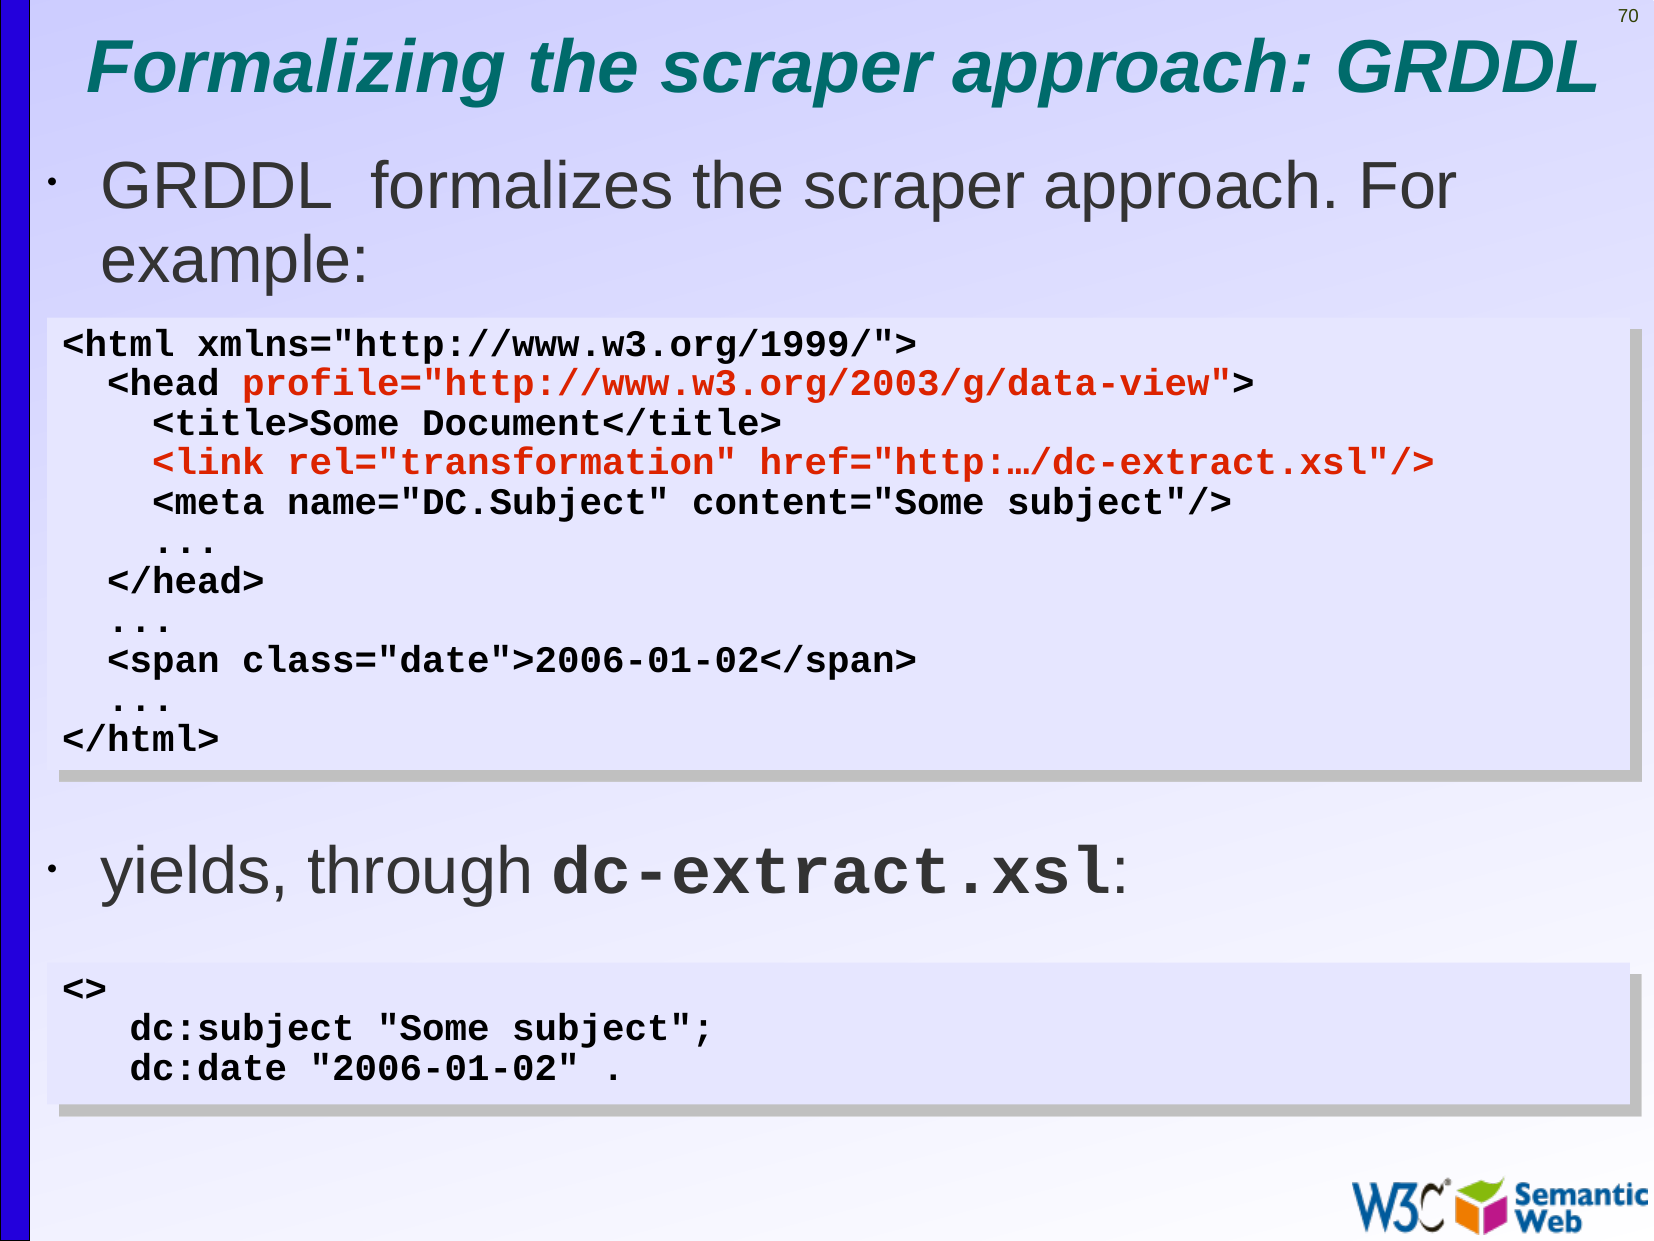

# Formalizing the scraper approach: GRDDL
GRDDL formalizes the scraper approach. For example:
<html xmlns="http://www.w3.org/1999/">
 <head profile="http://www.w3.org/2003/g/data-view">
 <title>Some Document</title>
 <link rel="transformation" href="http:…/dc-extract.xsl"/>
 <meta name="DC.Subject" content="Some subject"/>
 ...
 </head>
 ...
 <span class="date">2006-01-02</span>
 ...
</html>
yields, through dc-extract.xsl:
<>
 dc:subject "Some subject";
 dc:date "2006-01-02" .